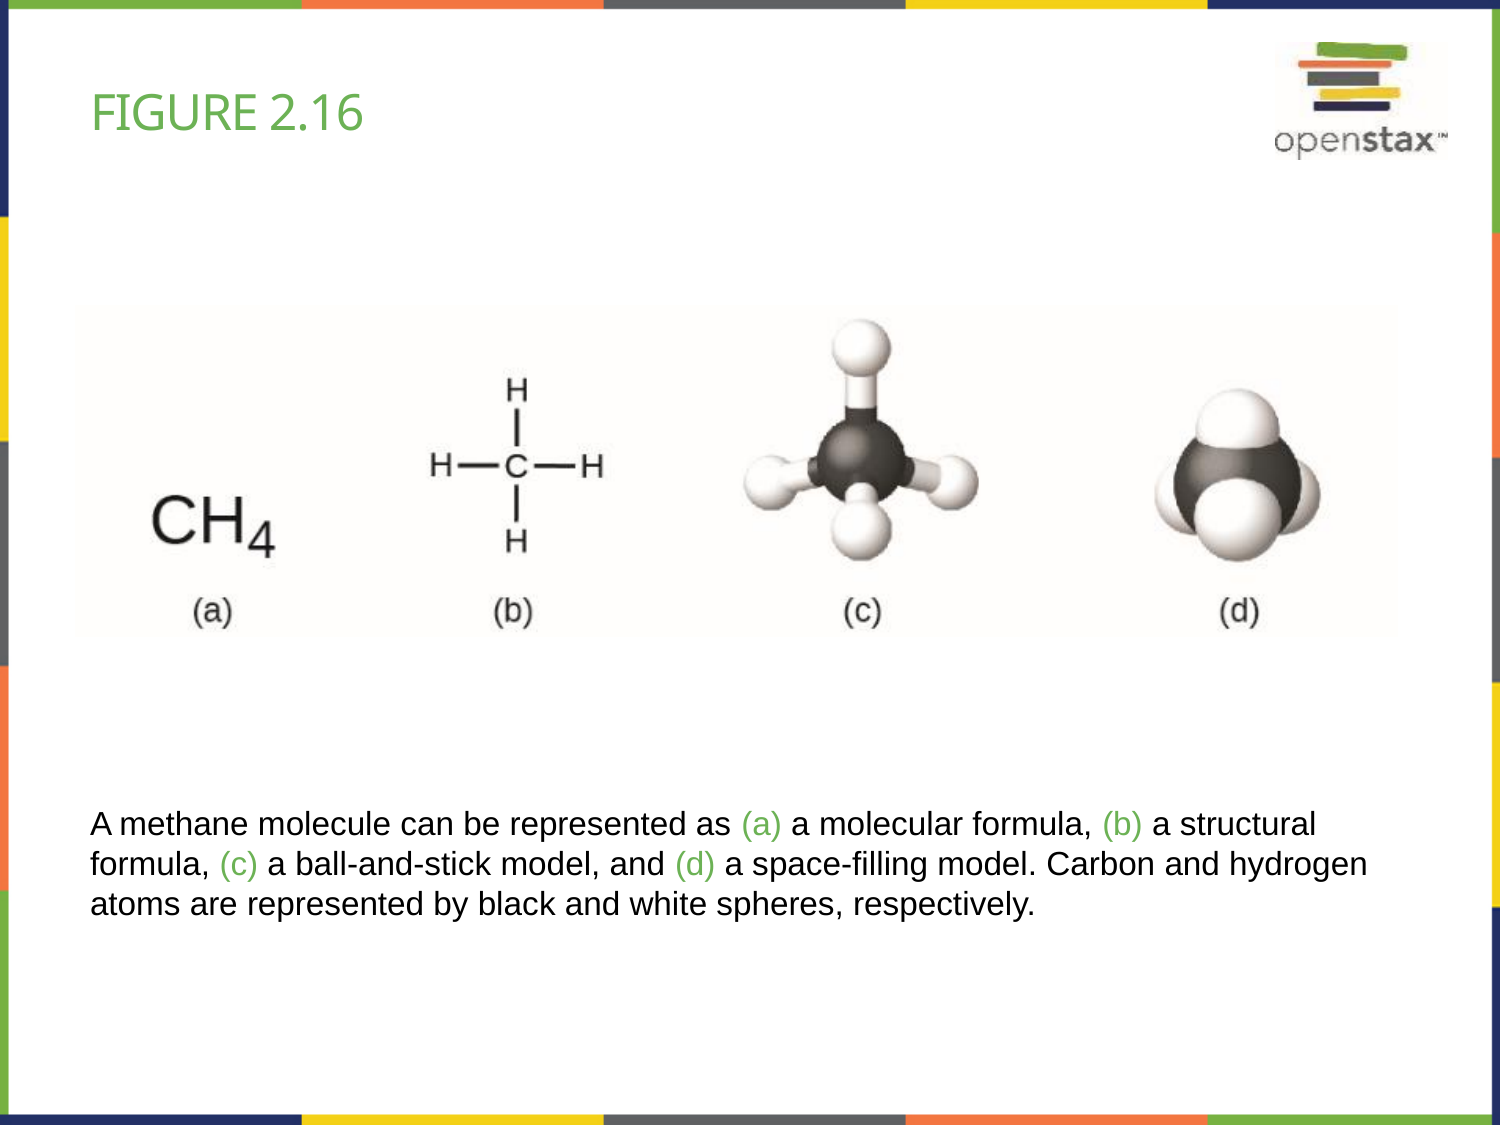

# Figure 2.16
A methane molecule can be represented as (a) a molecular formula, (b) a structural formula, (c) a ball-and-stick model, and (d) a space-filling model. Carbon and hydrogen atoms are represented by black and white spheres, respectively.